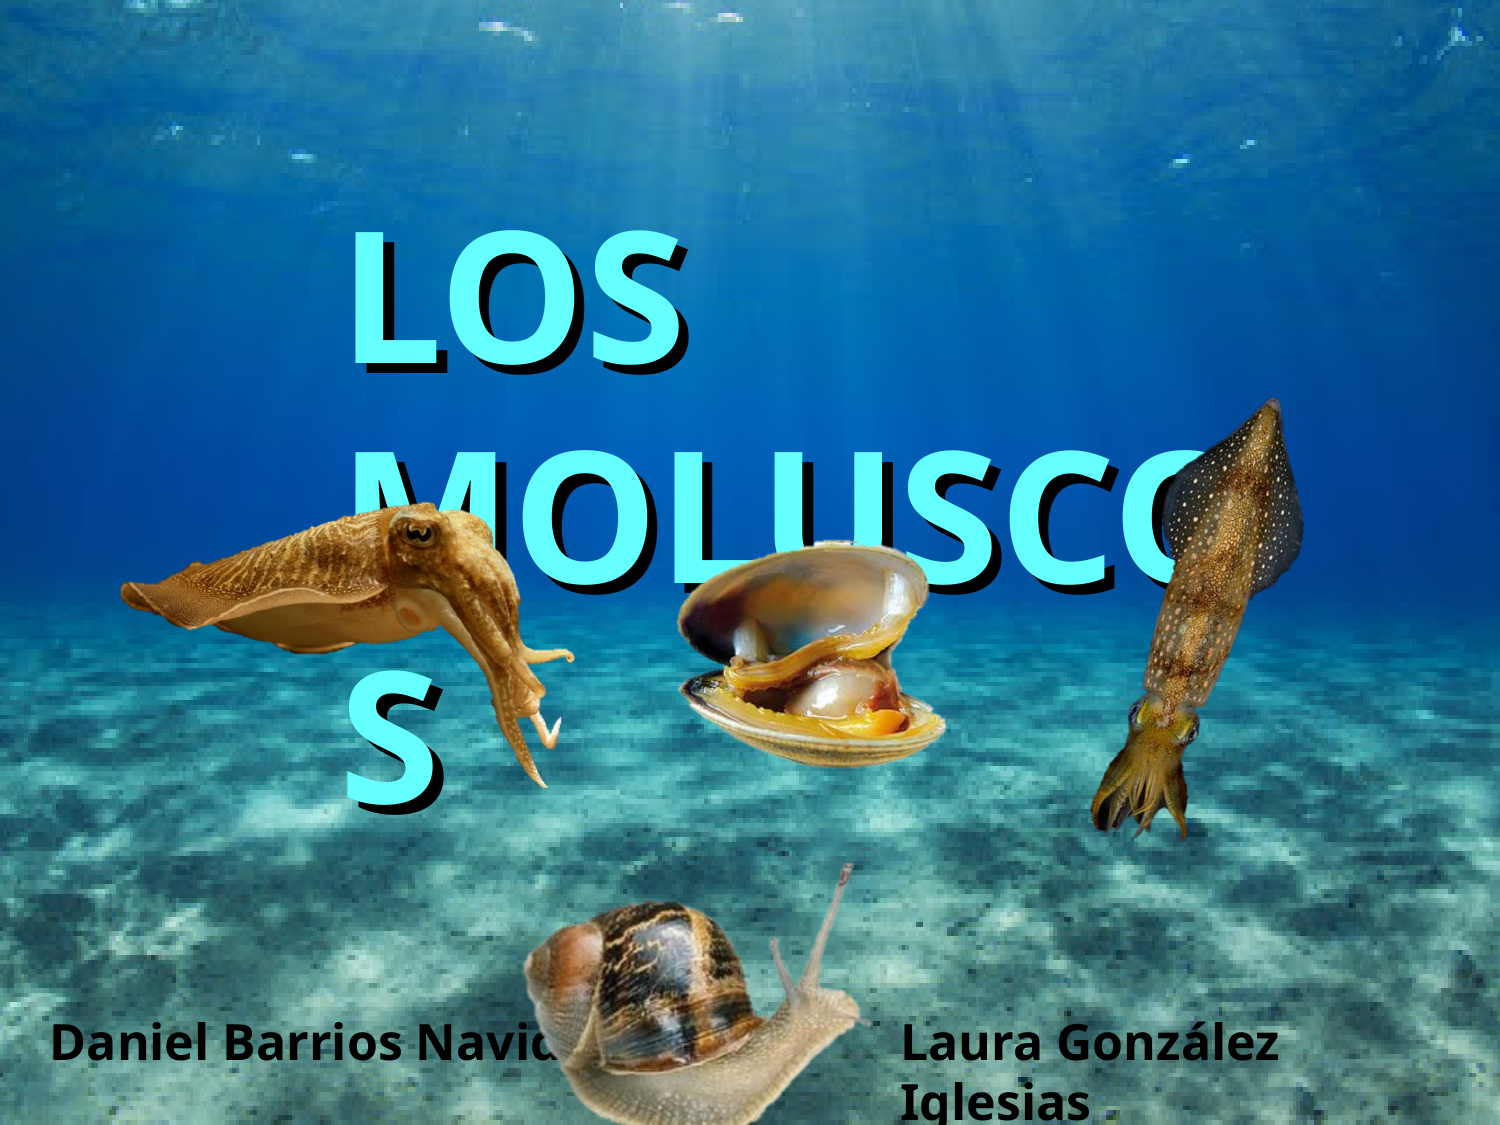

LOS MOLUSCOS
Daniel Barrios Navidad
Laura González Iglesias